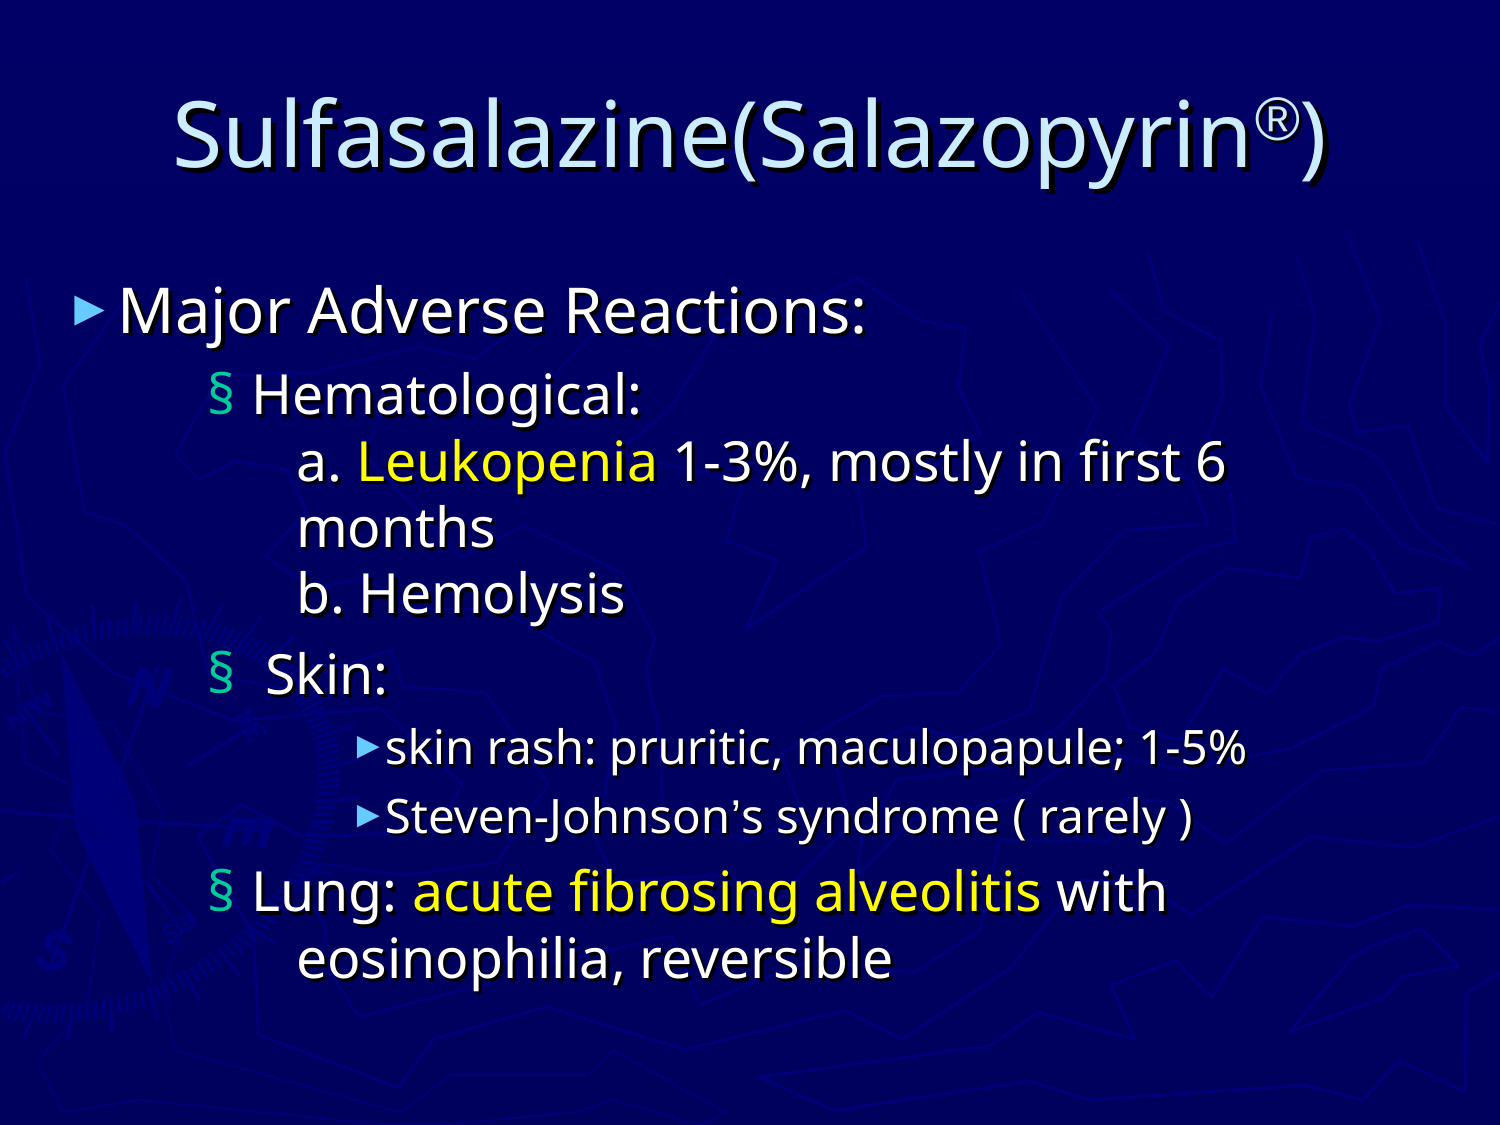

# Sulfasalazine(Salazopyrin®)
Major Adverse Reactions:
Hematological:
a. Leukopenia 1-3%, mostly in first 6 months
b. Hemolysis
 Skin:
skin rash: pruritic, maculopapule; 1-5%
Steven-Johnson’s syndrome ( rarely )
Lung: acute fibrosing alveolitis with eosinophilia, reversible